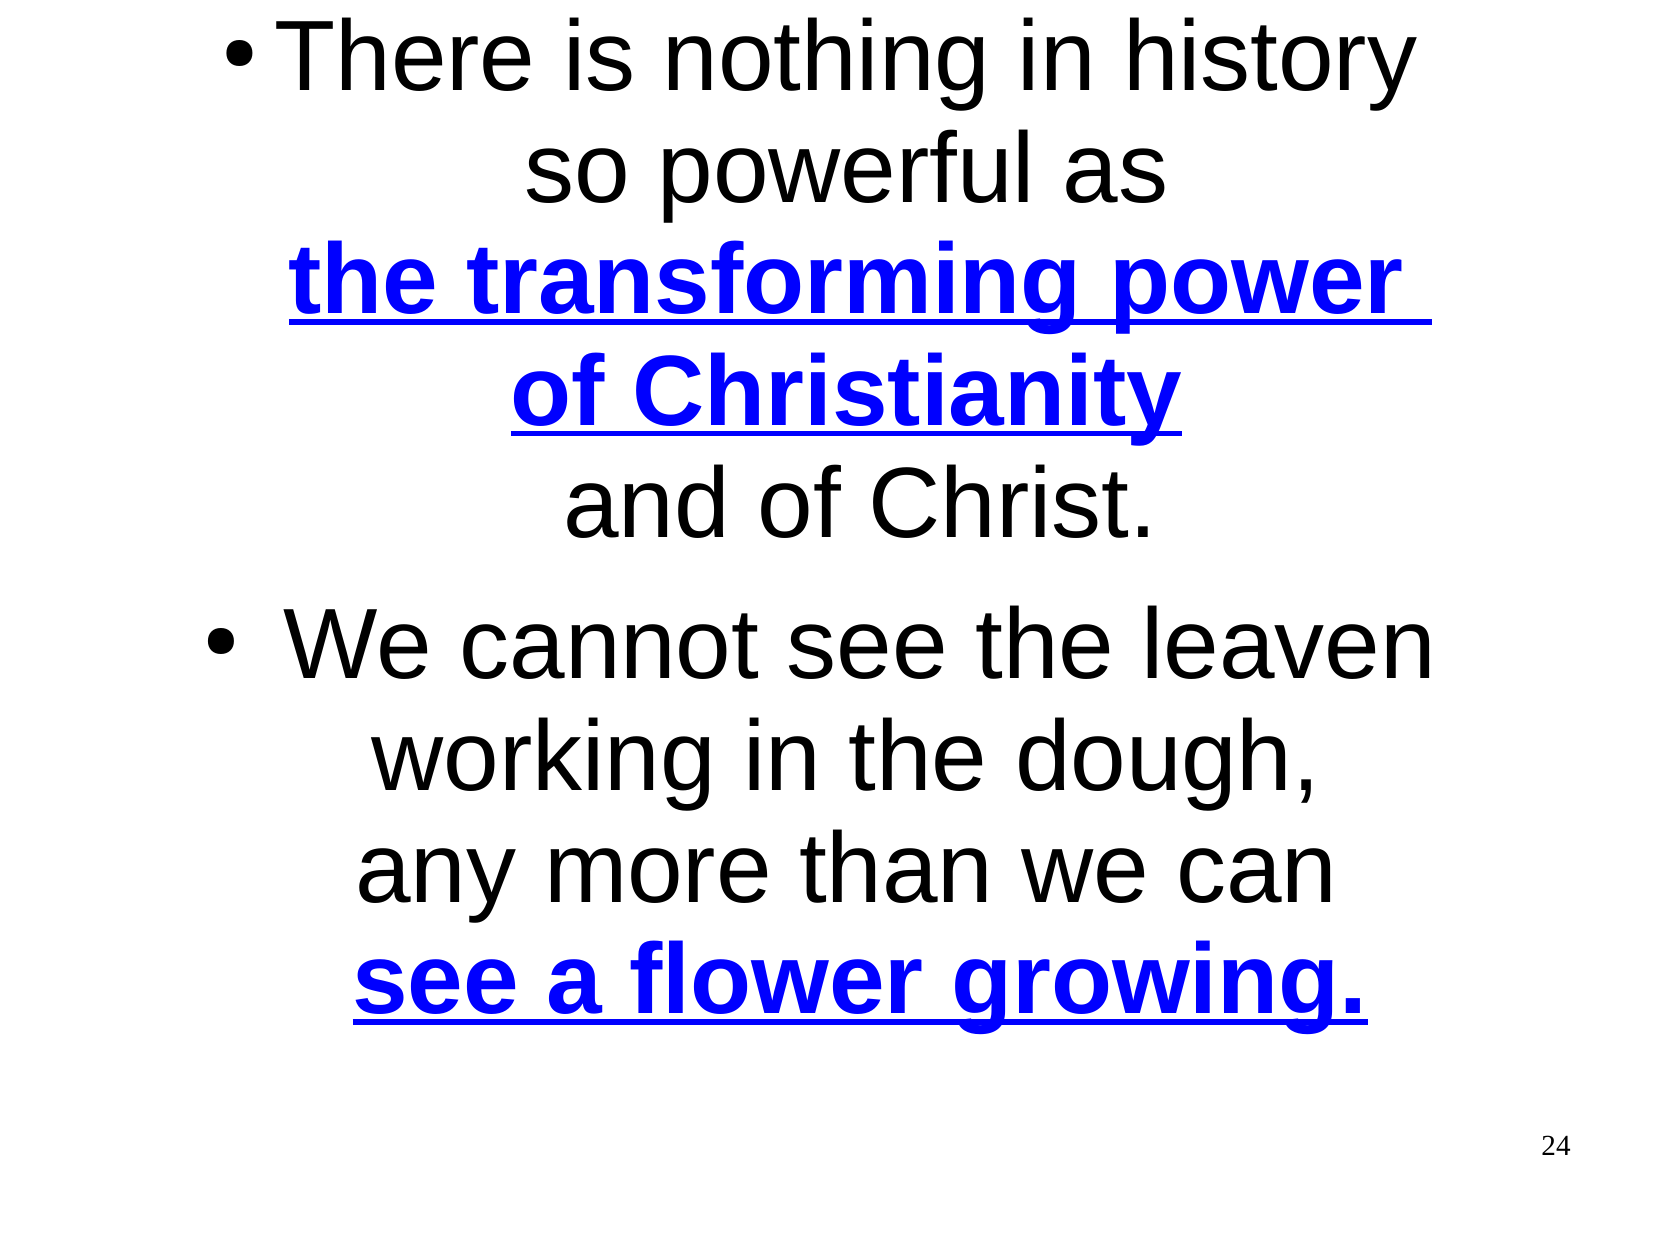

# There is nothing in history so powerful as the transforming power of Christianity and of Christ.
 We cannot see the leaven
working in the dough,
any more than we can
see a flower growing.
24